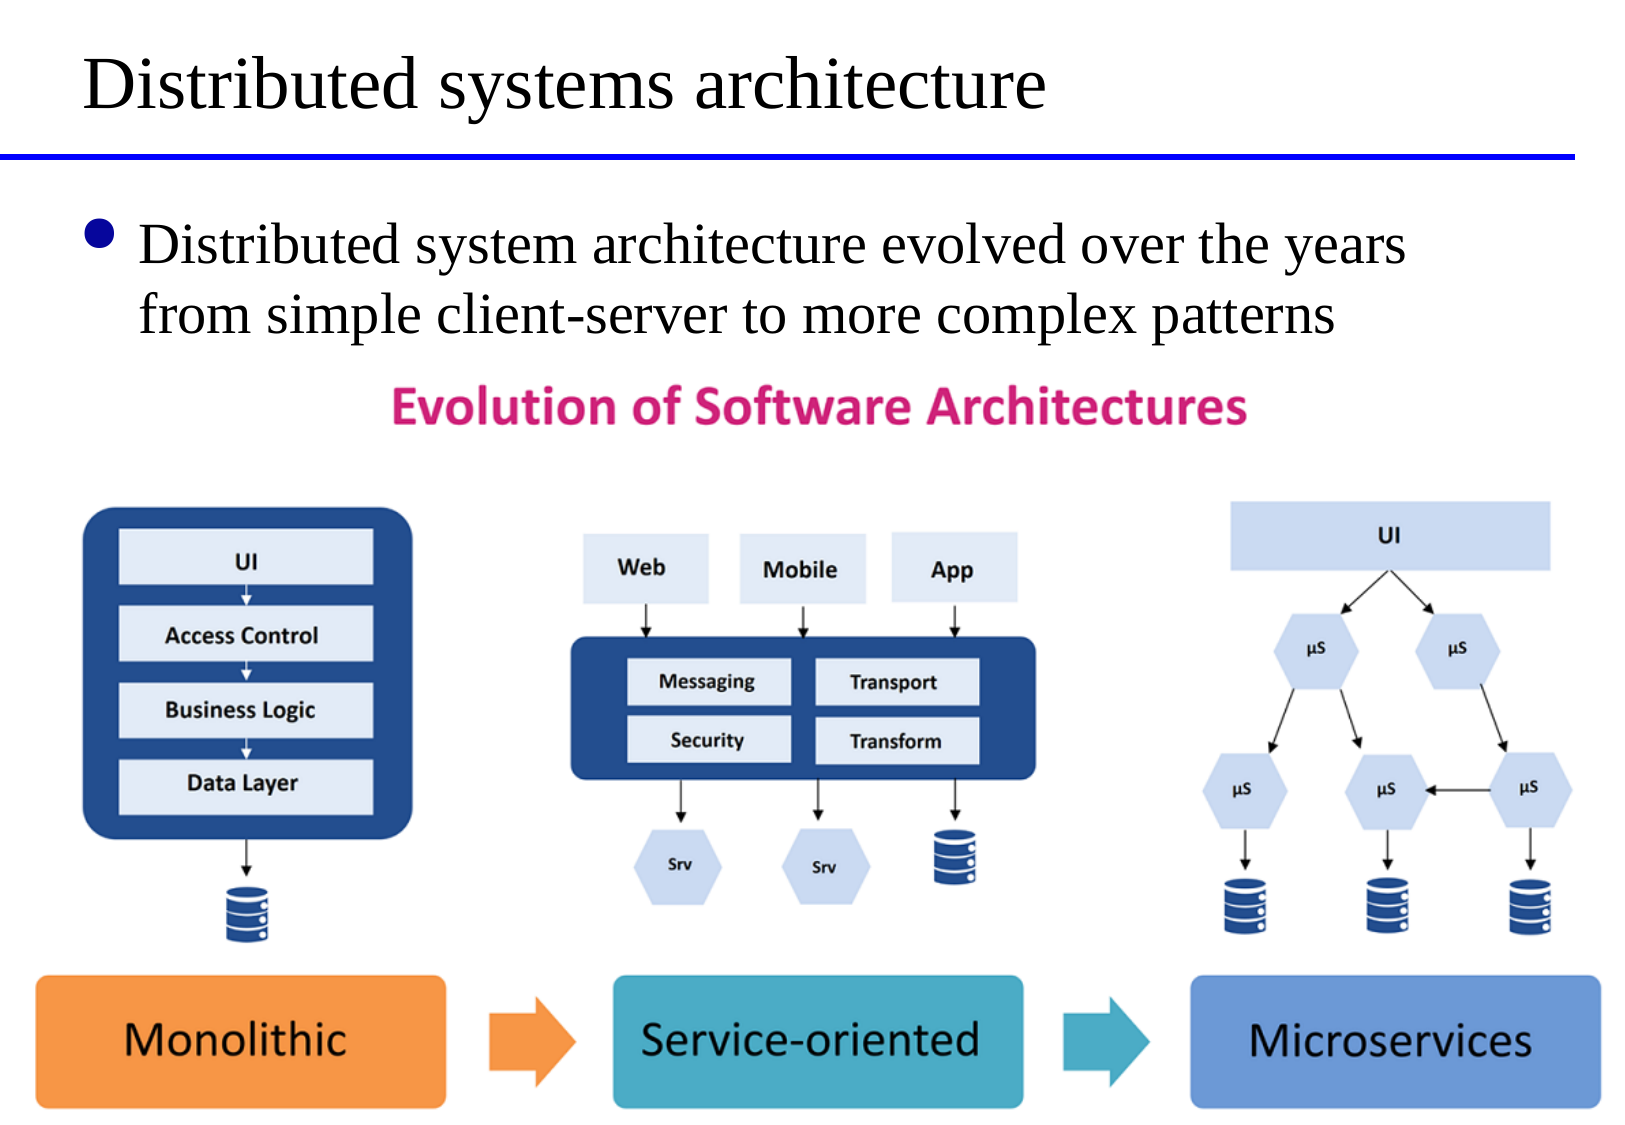

# Distributed systems architecture
Distributed system architecture evolved over the years from simple client-server to more complex patterns